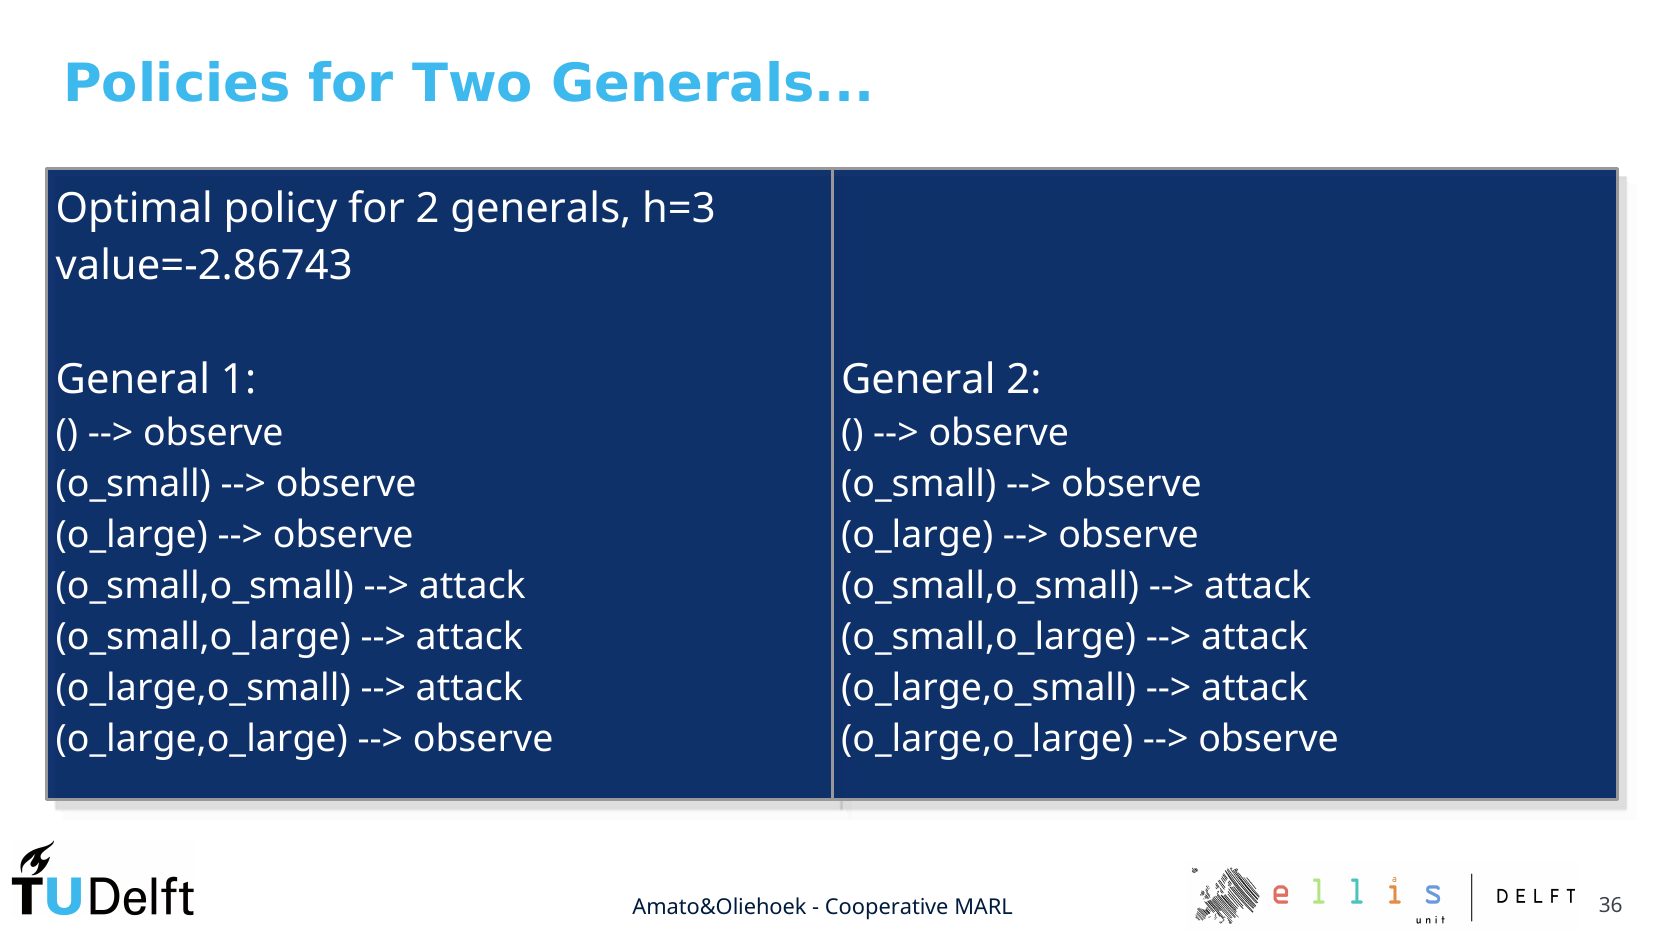

# Policies for Two Generals...
Optimal policy for 2 generals, h=3
value=-2.86743
General 1:
() --> observe
(o_small) --> observe
(o_large) --> observe
(o_small,o_small) --> attack
(o_small,o_large) --> attack
(o_large,o_small) --> attack
(o_large,o_large) --> observe
General 2:
() --> observe
(o_small) --> observe
(o_large) --> observe
(o_small,o_small) --> attack
(o_small,o_large) --> attack
(o_large,o_small) --> attack
(o_large,o_large) --> observe
Amato&Oliehoek - Cooperative MARL